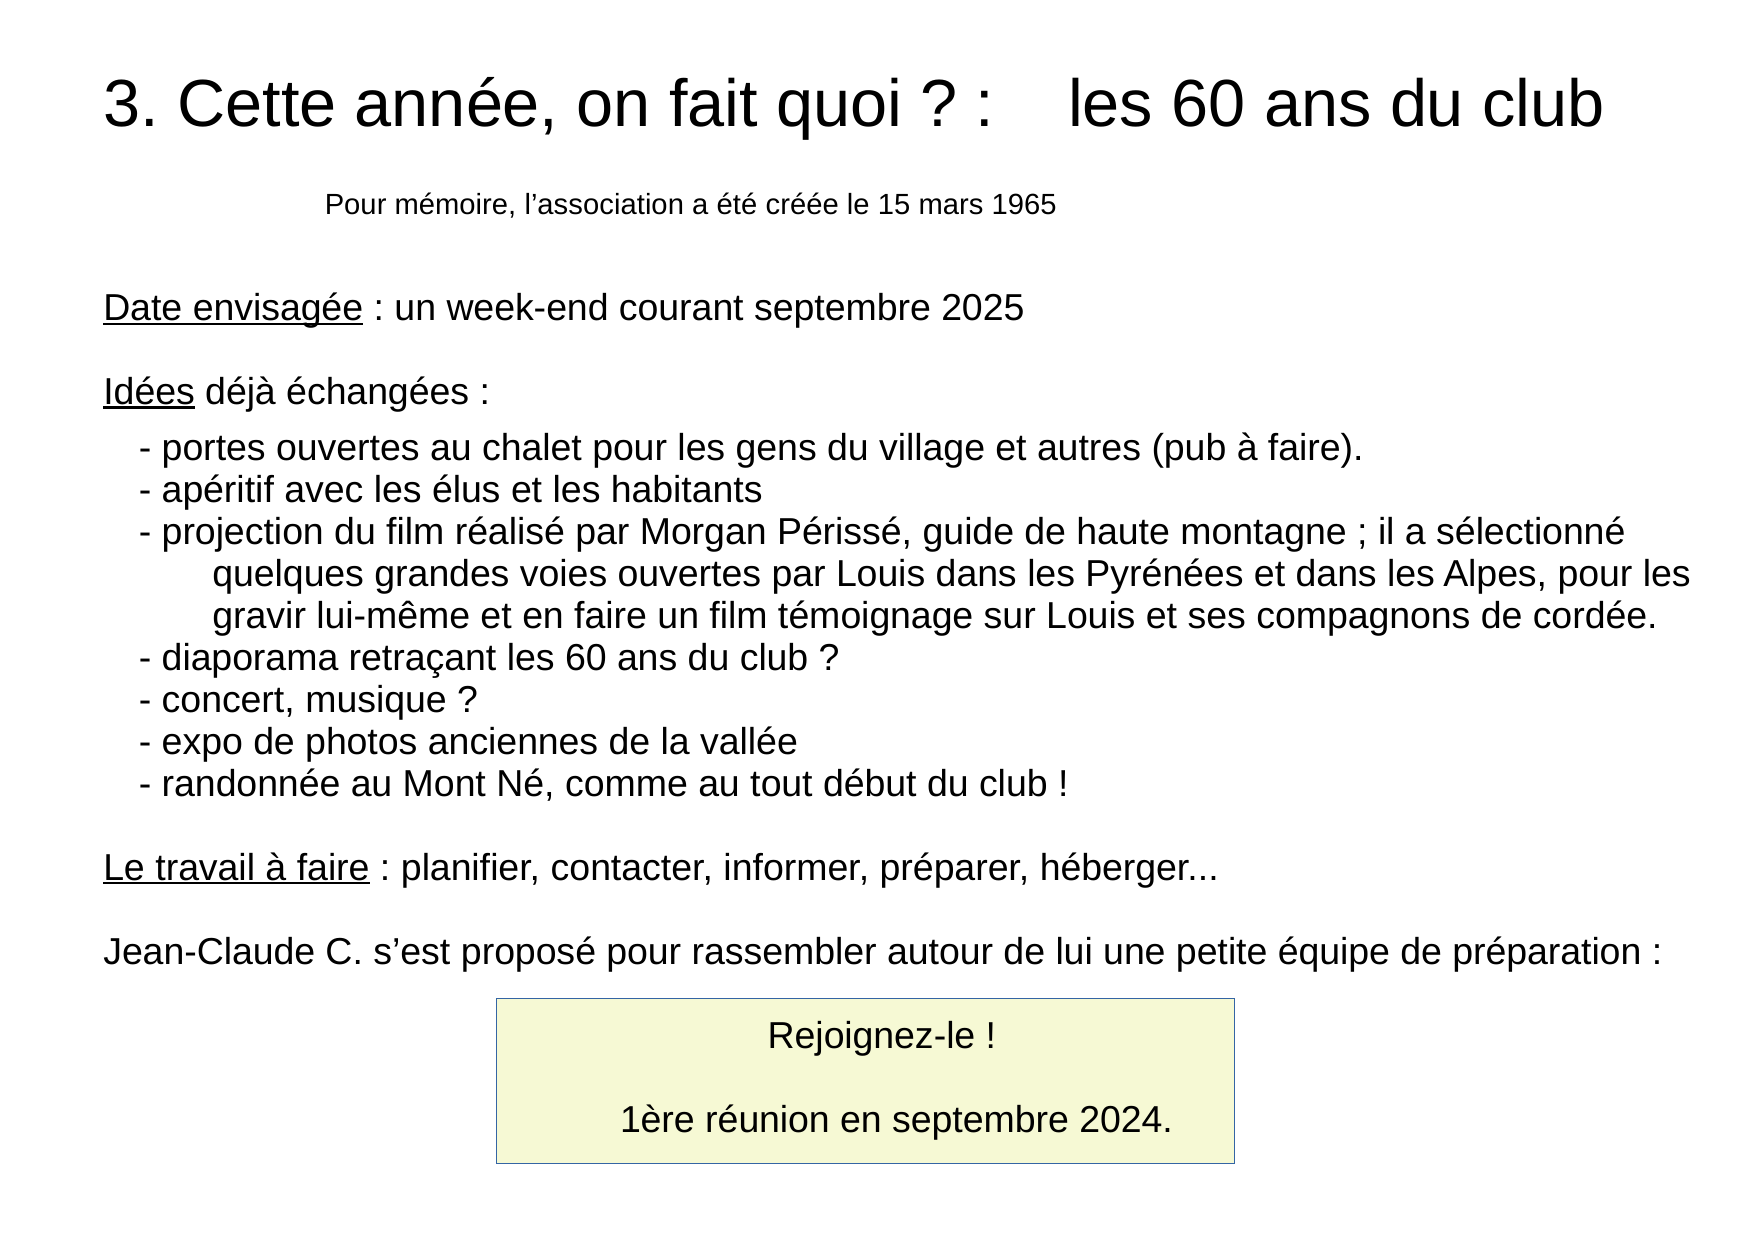

3. Cette année, on fait quoi ? : les 60 ans du club
			Pour mémoire, l’association a été créée le 15 mars 1965
Date envisagée : un week-end courant septembre 2025
Idées déjà échangées :
- portes ouvertes au chalet pour les gens du village et autres (pub à faire).
- apéritif avec les élus et les habitants
- projection du film réalisé par Morgan Périssé, guide de haute montagne ; il a sélectionné 		quelques grandes voies ouvertes par Louis dans les Pyrénées et dans les Alpes, pour les 	gravir lui-même et en faire un film témoignage sur Louis et ses compagnons de cordée.
- diaporama retraçant les 60 ans du club ?
- concert, musique ?
- expo de photos anciennes de la vallée
- randonnée au Mont Né, comme au tout début du club !
Le travail à faire : planifier, contacter, informer, préparer, héberger...
Jean-Claude C. s’est proposé pour rassembler autour de lui une petite équipe de préparation :
									Rejoignez-le !
							1ère réunion en septembre 2024.